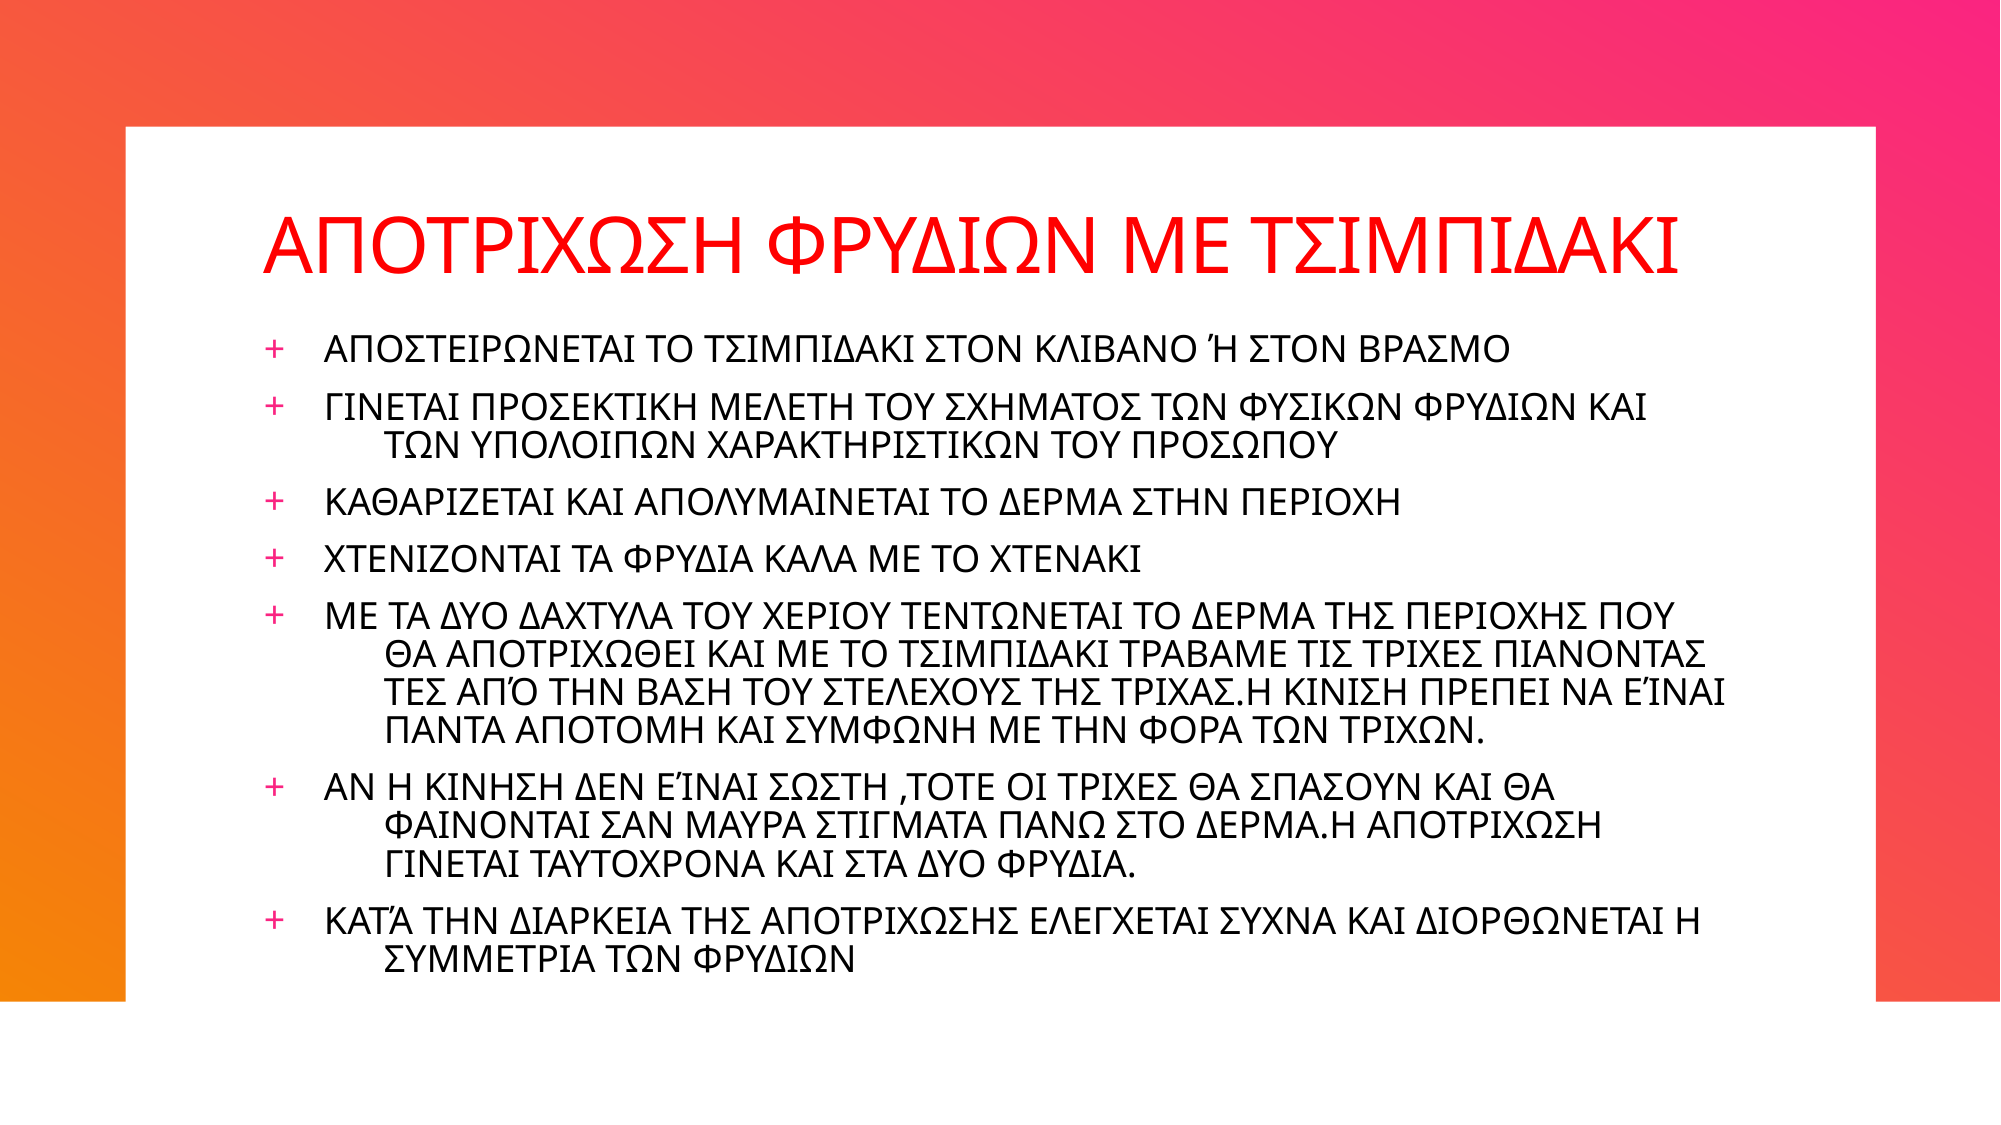

# ΑΠΟΤΡΙΧΩΣΗ ΦΡΥΔΙΩΝ ΜΕ ΤΣΙΜΠΙΔΑΚΙ
ΑΠΟΣΤΕΙΡΩΝΕΤΑΙ ΤΟ ΤΣΙΜΠΙΔΑΚΙ ΣΤΟΝ ΚΛΙΒΑΝΟ Ή ΣΤΟΝ ΒΡΑΣΜΟ
ΓΙΝΕΤΑΙ ΠΡΟΣΕΚΤΙΚΗ ΜΕΛΕΤΗ ΤΟΥ ΣΧΗΜΑΤΟΣ ΤΩΝ ΦΥΣΙΚΩΝ ΦΡΥΔΙΩΝ ΚΑΙ ΤΩΝ ΥΠΟΛΟΙΠΩΝ ΧΑΡΑΚΤΗΡΙΣΤΙΚΩΝ ΤΟΥ ΠΡΟΣΩΠΟΥ
ΚΑΘΑΡΙΖΕΤΑΙ ΚΑΙ ΑΠΟΛΥΜΑΙΝΕΤΑΙ ΤΟ ΔΕΡΜΑ ΣΤΗΝ ΠΕΡΙΟΧΗ
ΧΤΕΝΙΖΟΝΤΑΙ ΤΑ ΦΡΥΔΙΑ ΚΑΛΑ ΜΕ ΤΟ ΧΤΕΝΑΚΙ
ΜΕ ΤΑ ΔΥΟ ΔΑΧΤΥΛΑ ΤΟΥ ΧΕΡΙΟΥ ΤΕΝΤΩΝΕΤΑΙ ΤΟ ΔΕΡΜΑ ΤΗΣ ΠΕΡΙΟΧΗΣ ΠΟΥ ΘΑ ΑΠΟΤΡΙΧΩΘΕΙ ΚΑΙ ΜΕ ΤΟ ΤΣΙΜΠΙΔΑΚΙ ΤΡΑΒΑΜΕ ΤΙΣ ΤΡΙΧΕΣ ΠΙΑΝΟΝΤΑΣ ΤΕΣ ΑΠΌ ΤΗΝ ΒΑΣΗ ΤΟΥ ΣΤΕΛΕΧΟΥΣ ΤΗΣ ΤΡΙΧΑΣ.Η ΚΙΝΙΣΗ ΠΡΕΠΕΙ ΝΑ ΕΊΝΑΙ ΠΑΝΤΑ ΑΠΟΤΟΜΗ ΚΑΙ ΣΥΜΦΩΝΗ ΜΕ ΤΗΝ ΦΟΡΑ ΤΩΝ ΤΡΙΧΩΝ.
ΑΝ Η ΚΙΝΗΣΗ ΔΕΝ ΕΊΝΑΙ ΣΩΣΤΗ ,ΤΟΤΕ ΟΙ ΤΡΙΧΕΣ ΘΑ ΣΠΑΣΟΥΝ ΚΑΙ ΘΑ ΦΑΙΝΟΝΤΑΙ ΣΑΝ ΜΑΥΡΑ ΣΤΙΓΜΑΤΑ ΠΑΝΩ ΣΤΟ ΔΕΡΜΑ.Η ΑΠΟΤΡΙΧΩΣΗ ΓΙΝΕΤΑΙ ΤΑΥΤΟΧΡΟΝΑ ΚΑΙ ΣΤΑ ΔΥΟ ΦΡΥΔΙΑ.
ΚΑΤΆ ΤΗΝ ΔΙΑΡΚΕΙΑ ΤΗΣ ΑΠΟΤΡΙΧΩΣΗΣ ΕΛΕΓΧΕΤΑΙ ΣΥΧΝΑ ΚΑΙ ΔΙΟΡΘΩΝΕΤΑΙ Η ΣΥΜΜΕΤΡΙΑ ΤΩΝ ΦΡΥΔΙΩΝ